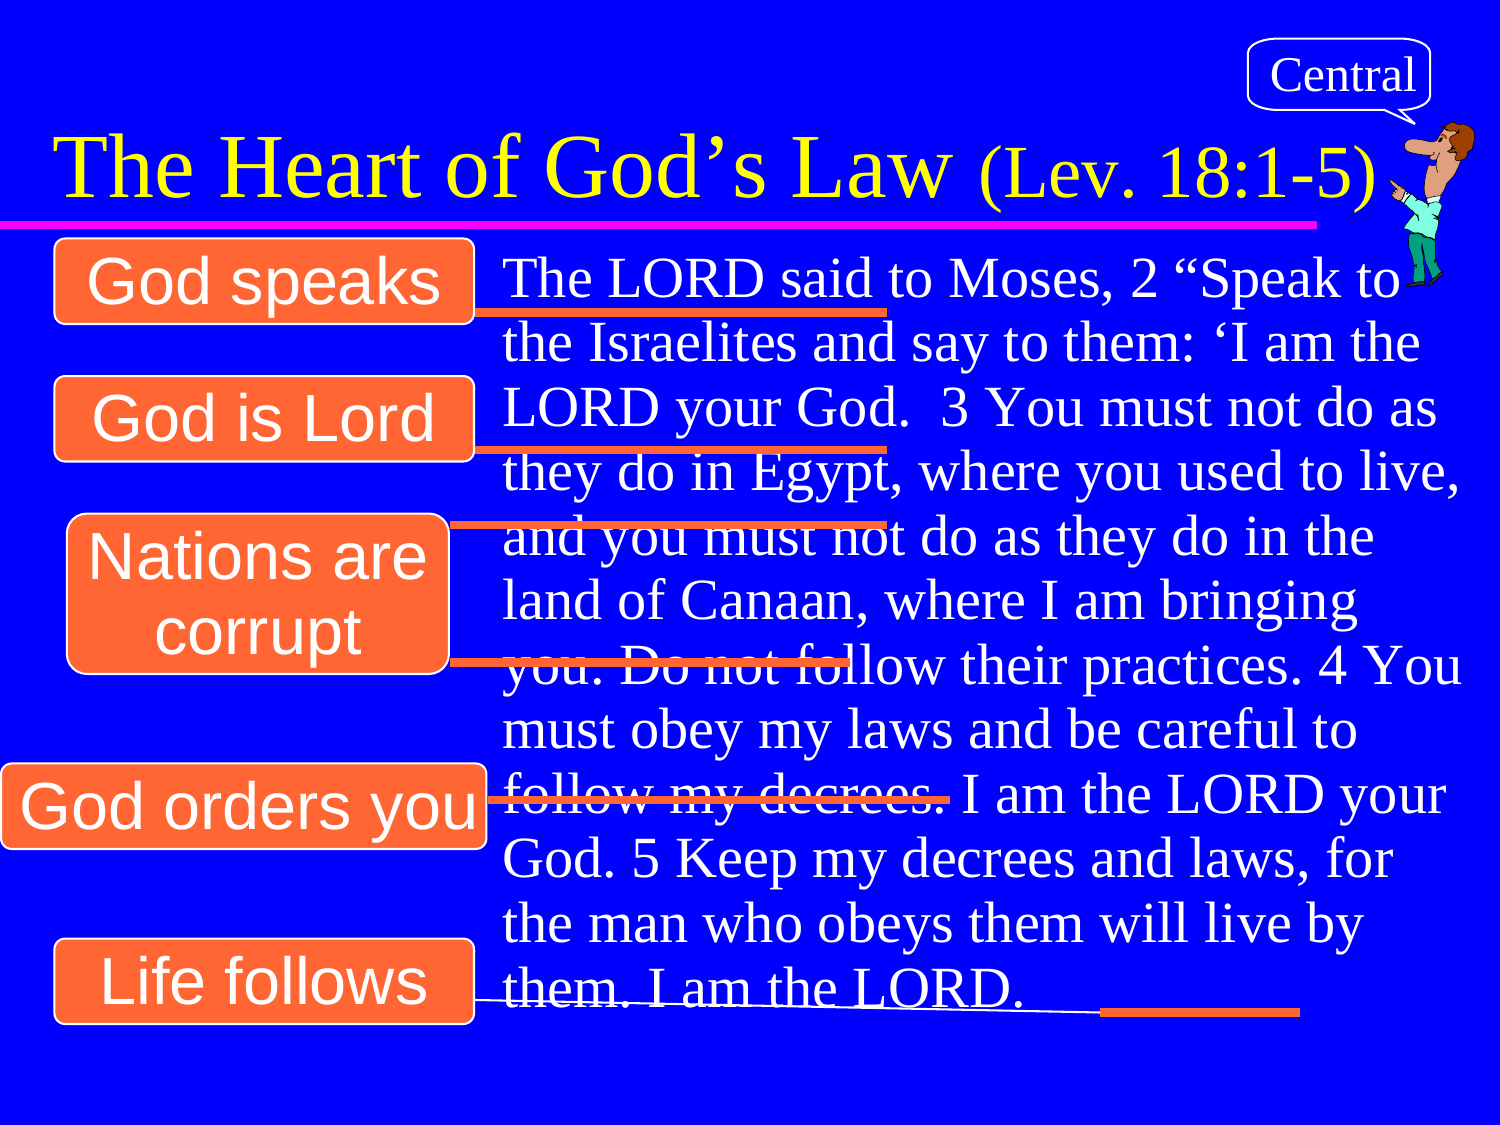

Central
# The Heart of God’s Law (Lev. 18:1-5)
The LORD said to Moses, 2 “Speak to the Israelites and say to them: ‘I am the LORD your God. 3 You must not do as they do in Egypt, where you used to live, and you must not do as they do in the land of Canaan, where I am bringing you. Do not follow their practices. 4 You must obey my laws and be careful to follow my decrees. I am the LORD your God. 5 Keep my decrees and laws, for the man who obeys them will live by them. I am the LORD.
God speaks
God is Lord
Nations are
corrupt
God orders you
Life follows